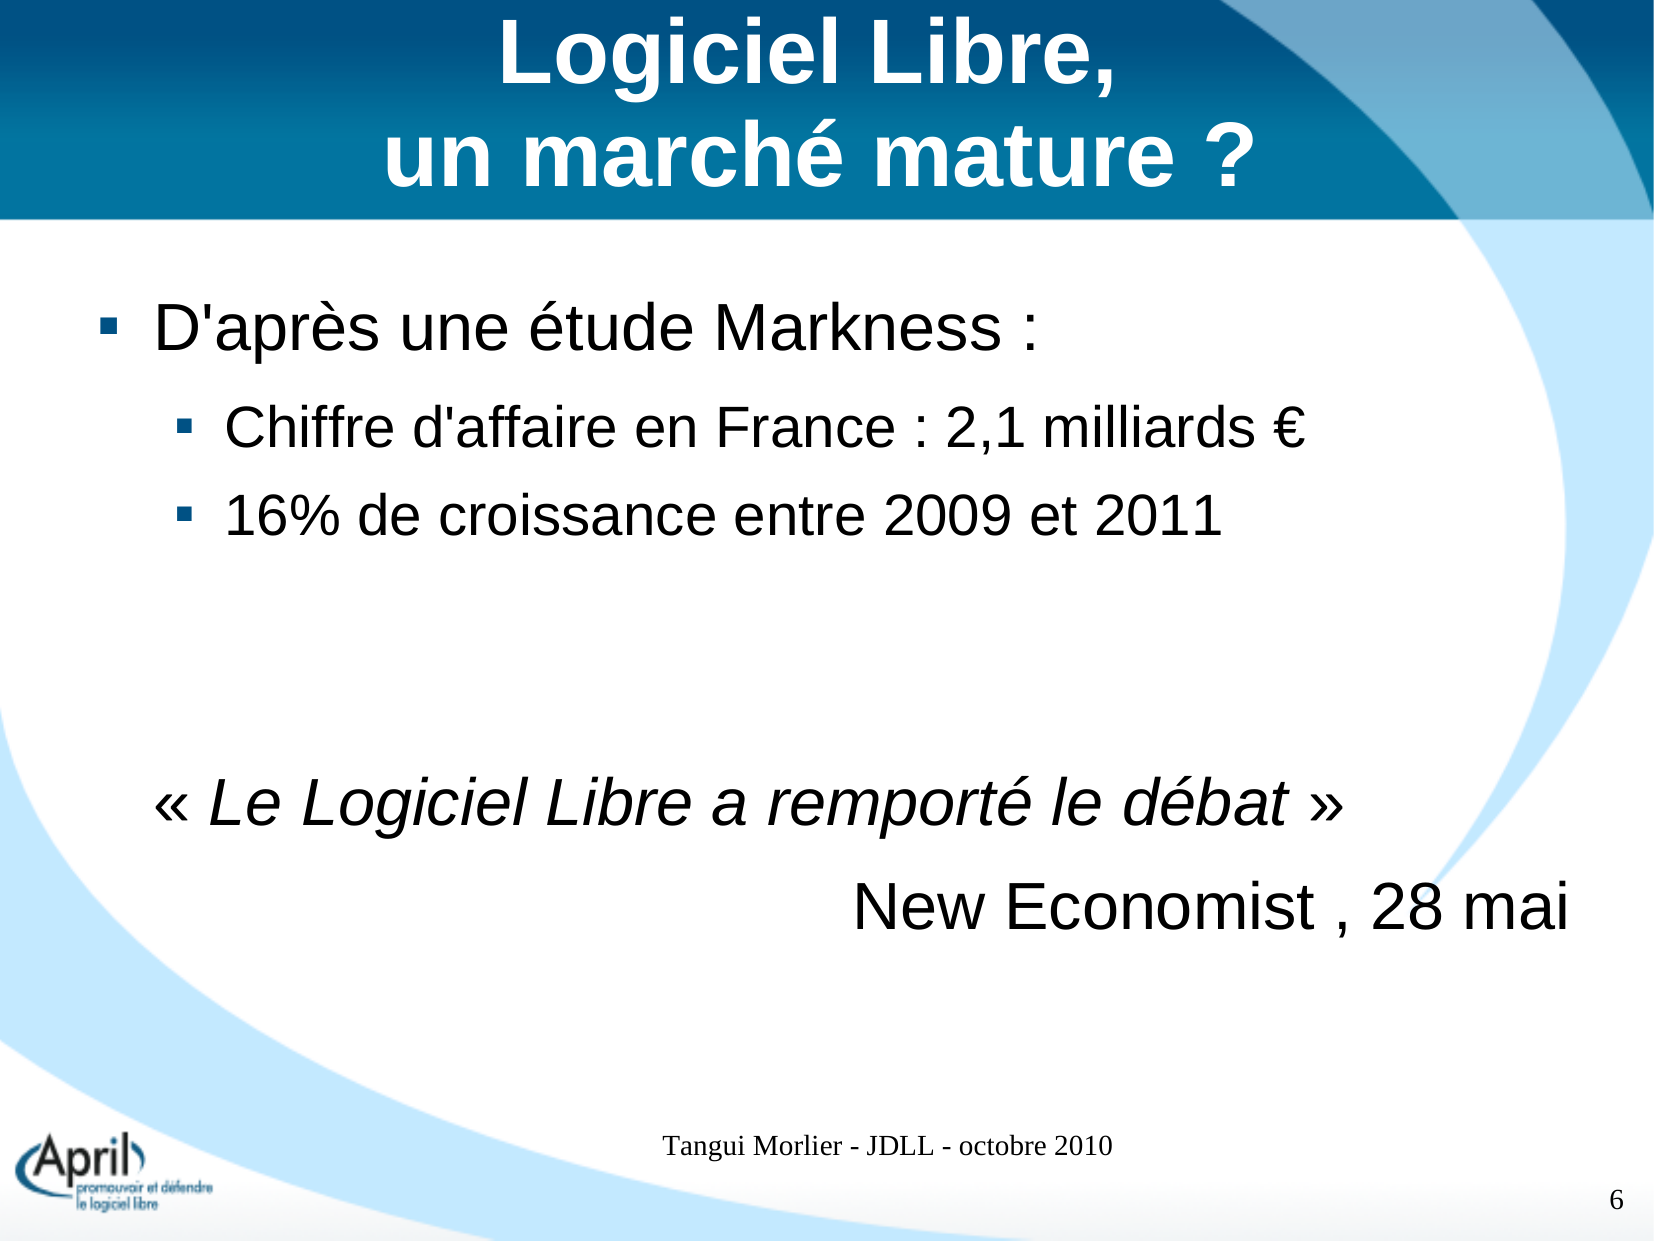

# Logiciel Libre, un marché mature ?
D'après une étude Markness :
Chiffre d'affaire en France : 2,1 milliards €
16% de croissance entre 2009 et 2011
« Le Logiciel Libre a remporté le débat »
New Economist , 28 mai
Tangui Morlier - JDLL - octobre 2010
6